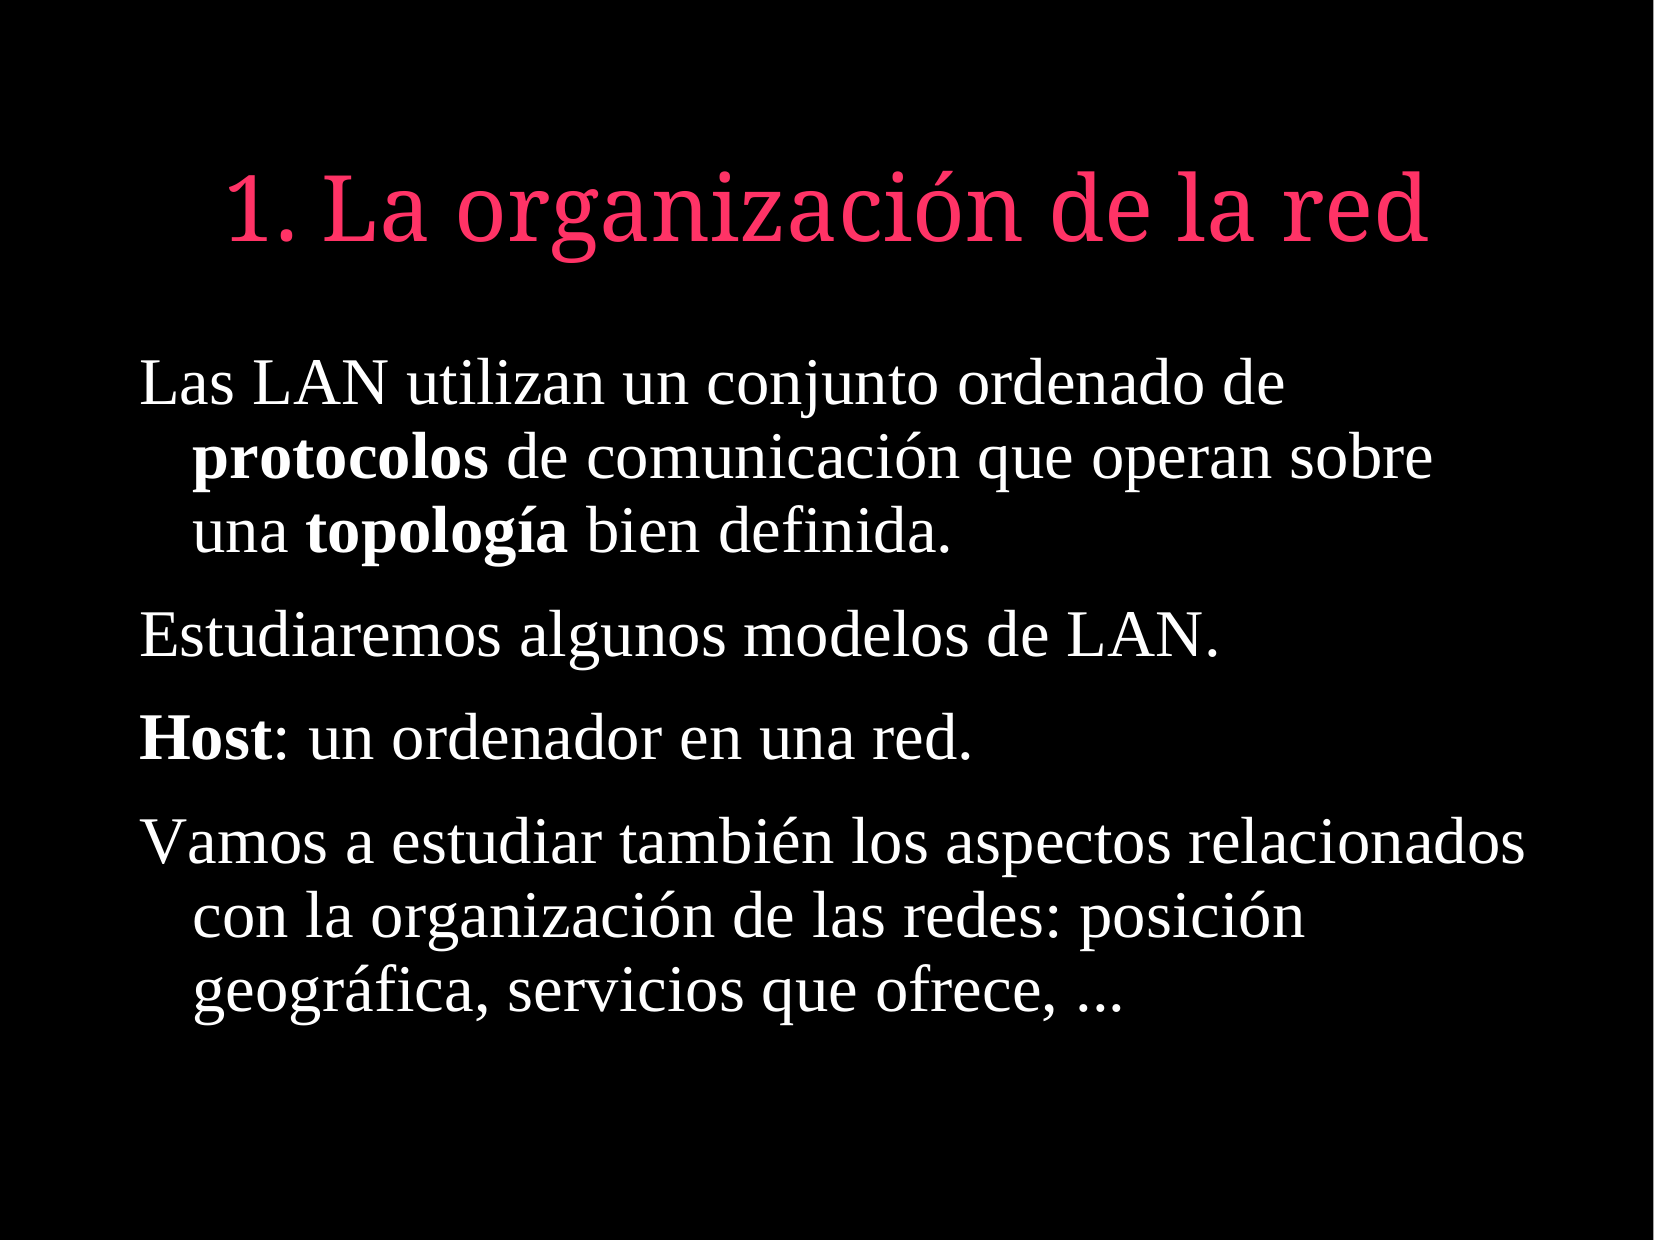

# 1. La organización de la red
Las LAN utilizan un conjunto ordenado de protocolos de comunicación que operan sobre una topología bien definida.
Estudiaremos algunos modelos de LAN.
Host: un ordenador en una red.
Vamos a estudiar también los aspectos relacionados con la organización de las redes: posición geográfica, servicios que ofrece, ...